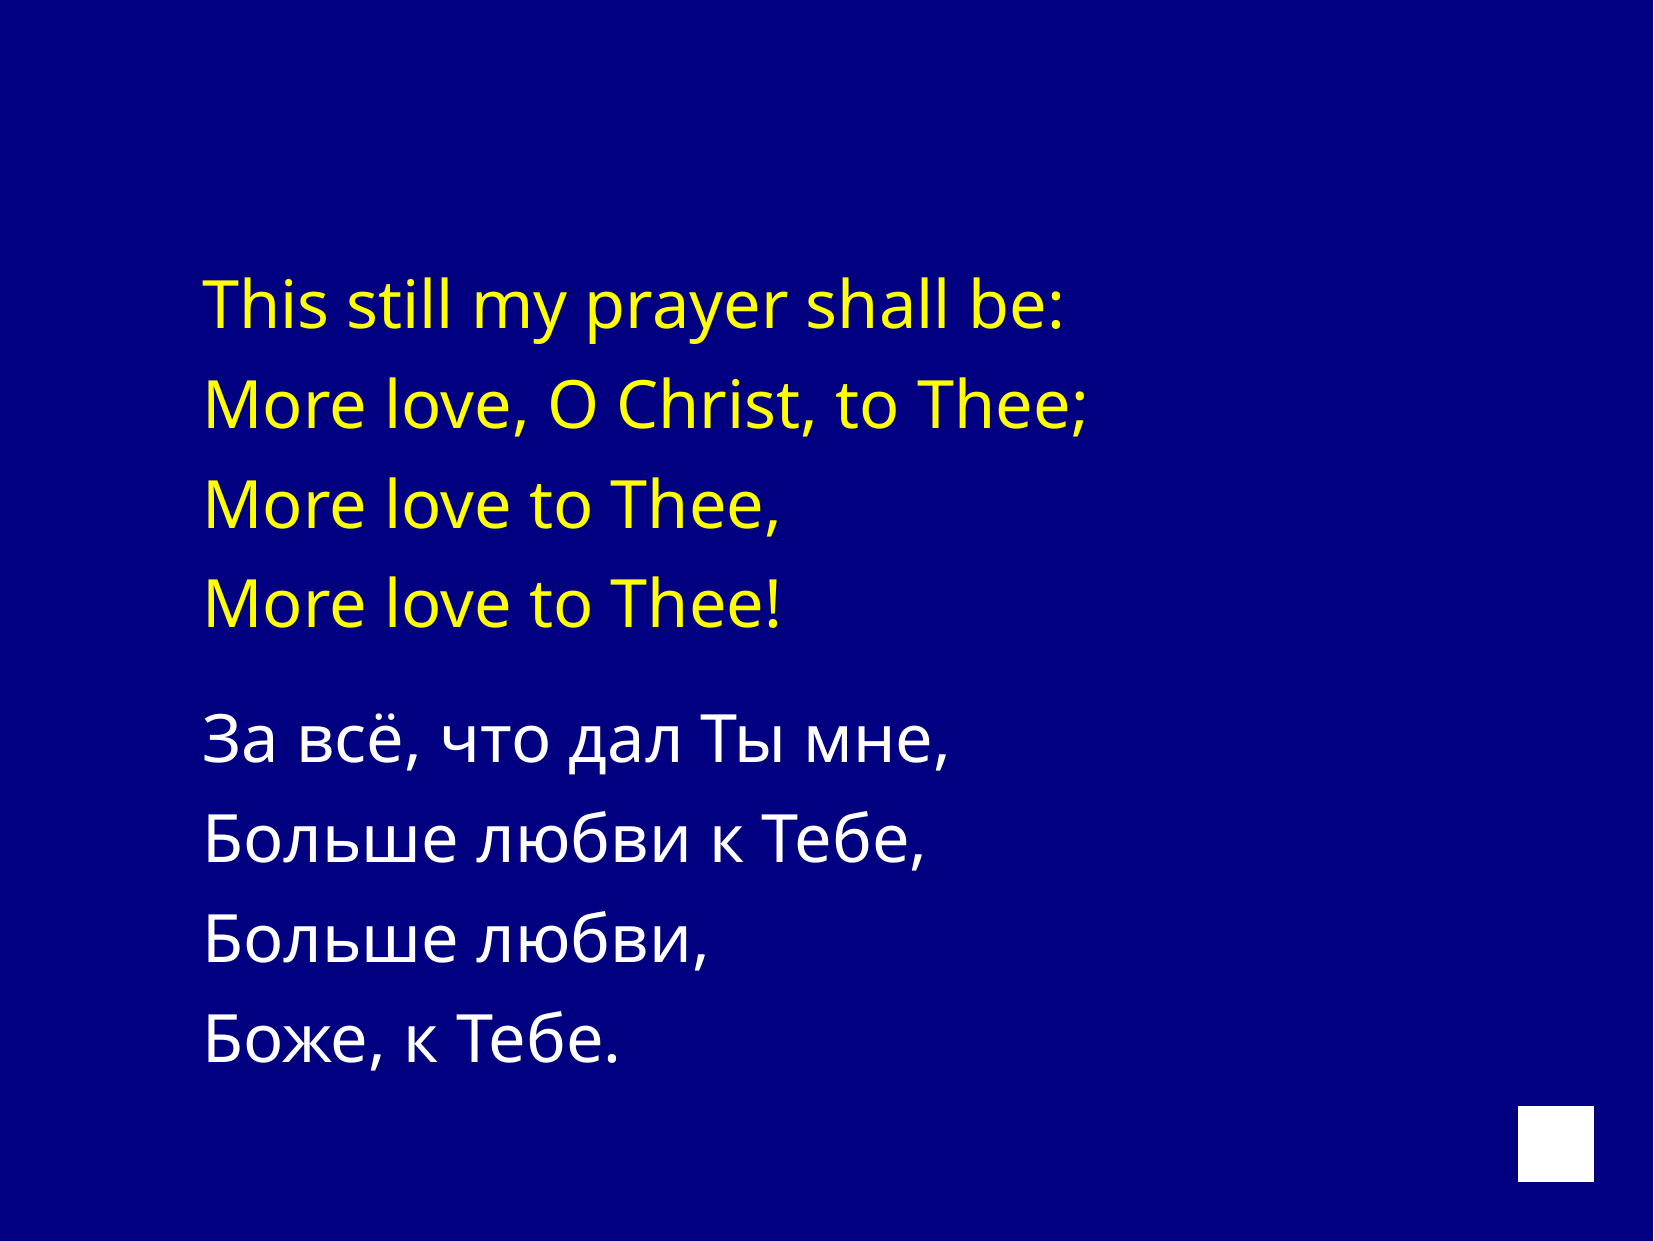

This still my prayer shall be:
	More love, O Christ, to Thee;
	More love to Thee,
	More love to Thee!
	За всё, что дал Ты мне,
	Больше любви к Тебе,
	Больше любви,
	Боже, к Тебе.